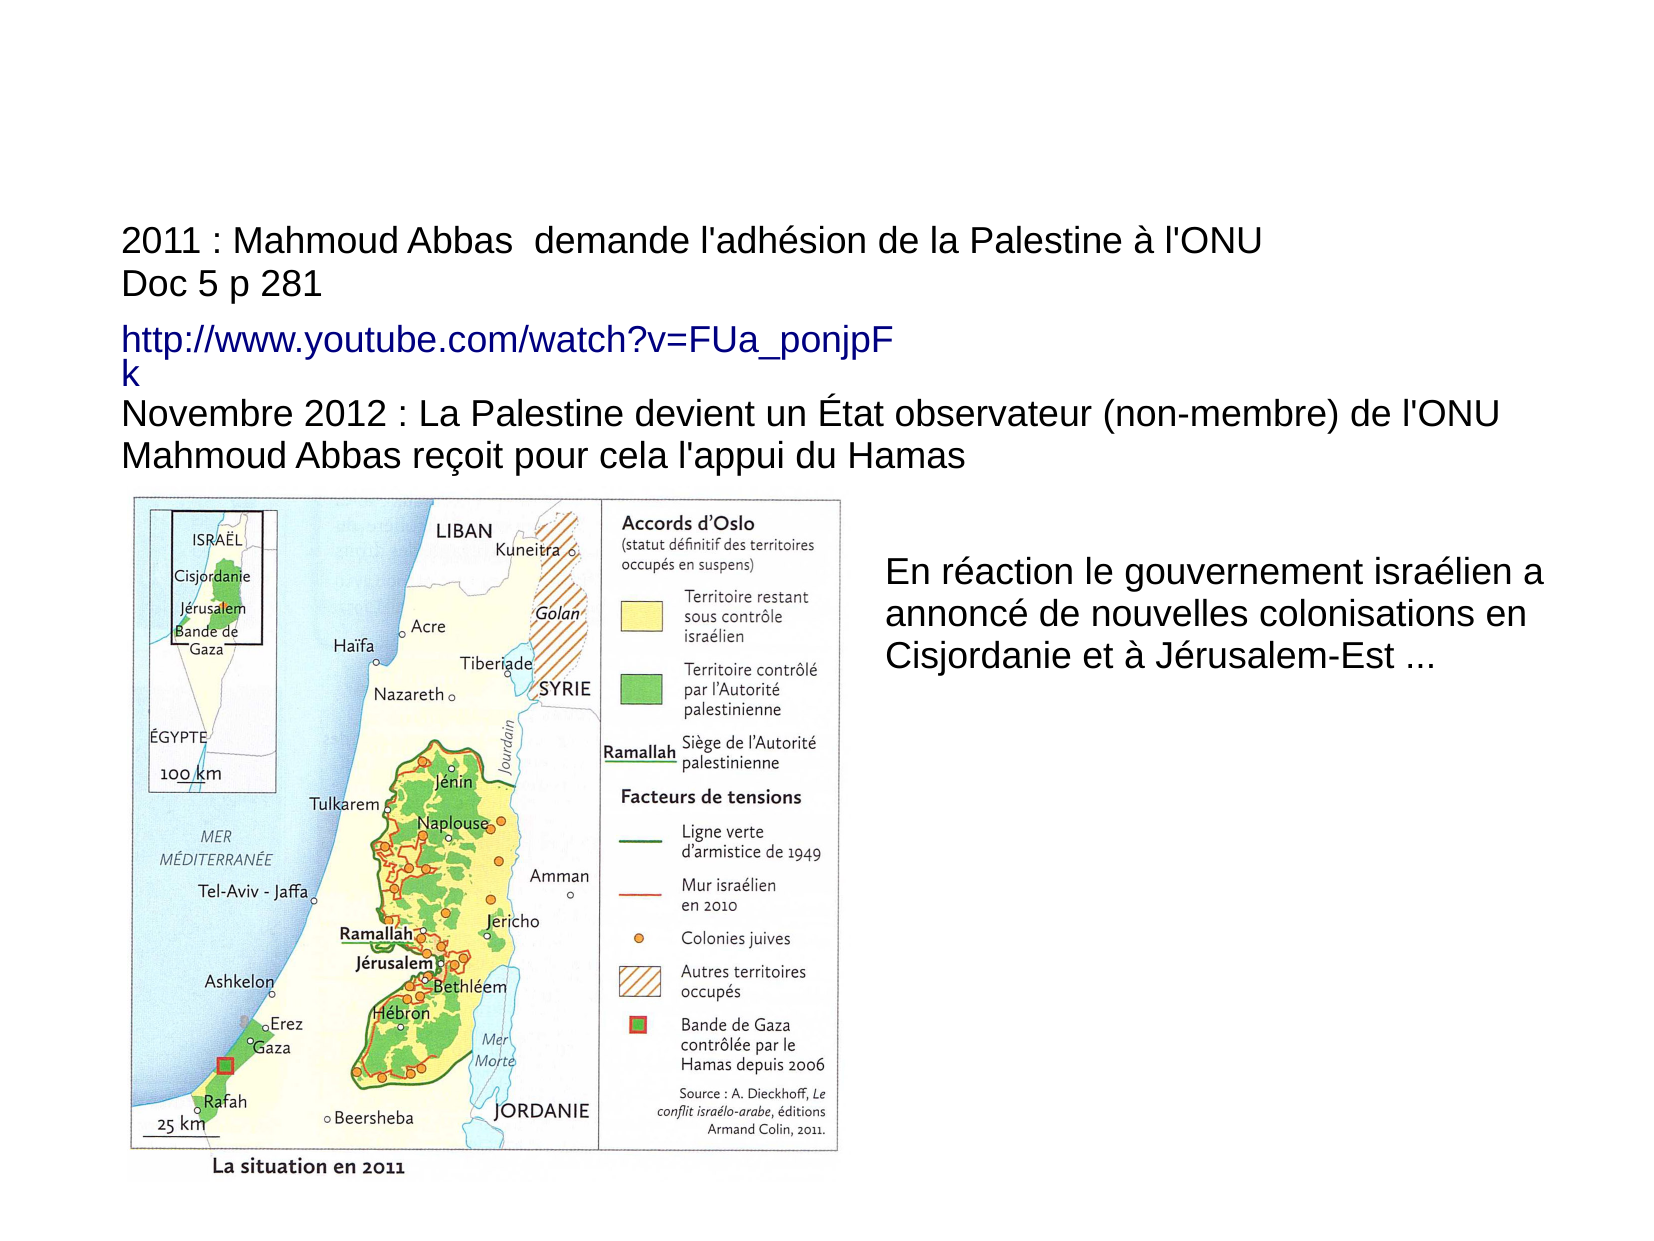

2011 : Mahmoud Abbas demande l'adhésion de la Palestine à l'ONU
Doc 5 p 281
http://www.youtube.com/watch?v=FUa_ponjpFk
Novembre 2012 : La Palestine devient un État observateur (non-membre) de l'ONU
Mahmoud Abbas reçoit pour cela l'appui du Hamas
En réaction le gouvernement israélien a
annoncé de nouvelles colonisations en
Cisjordanie et à Jérusalem-Est ...